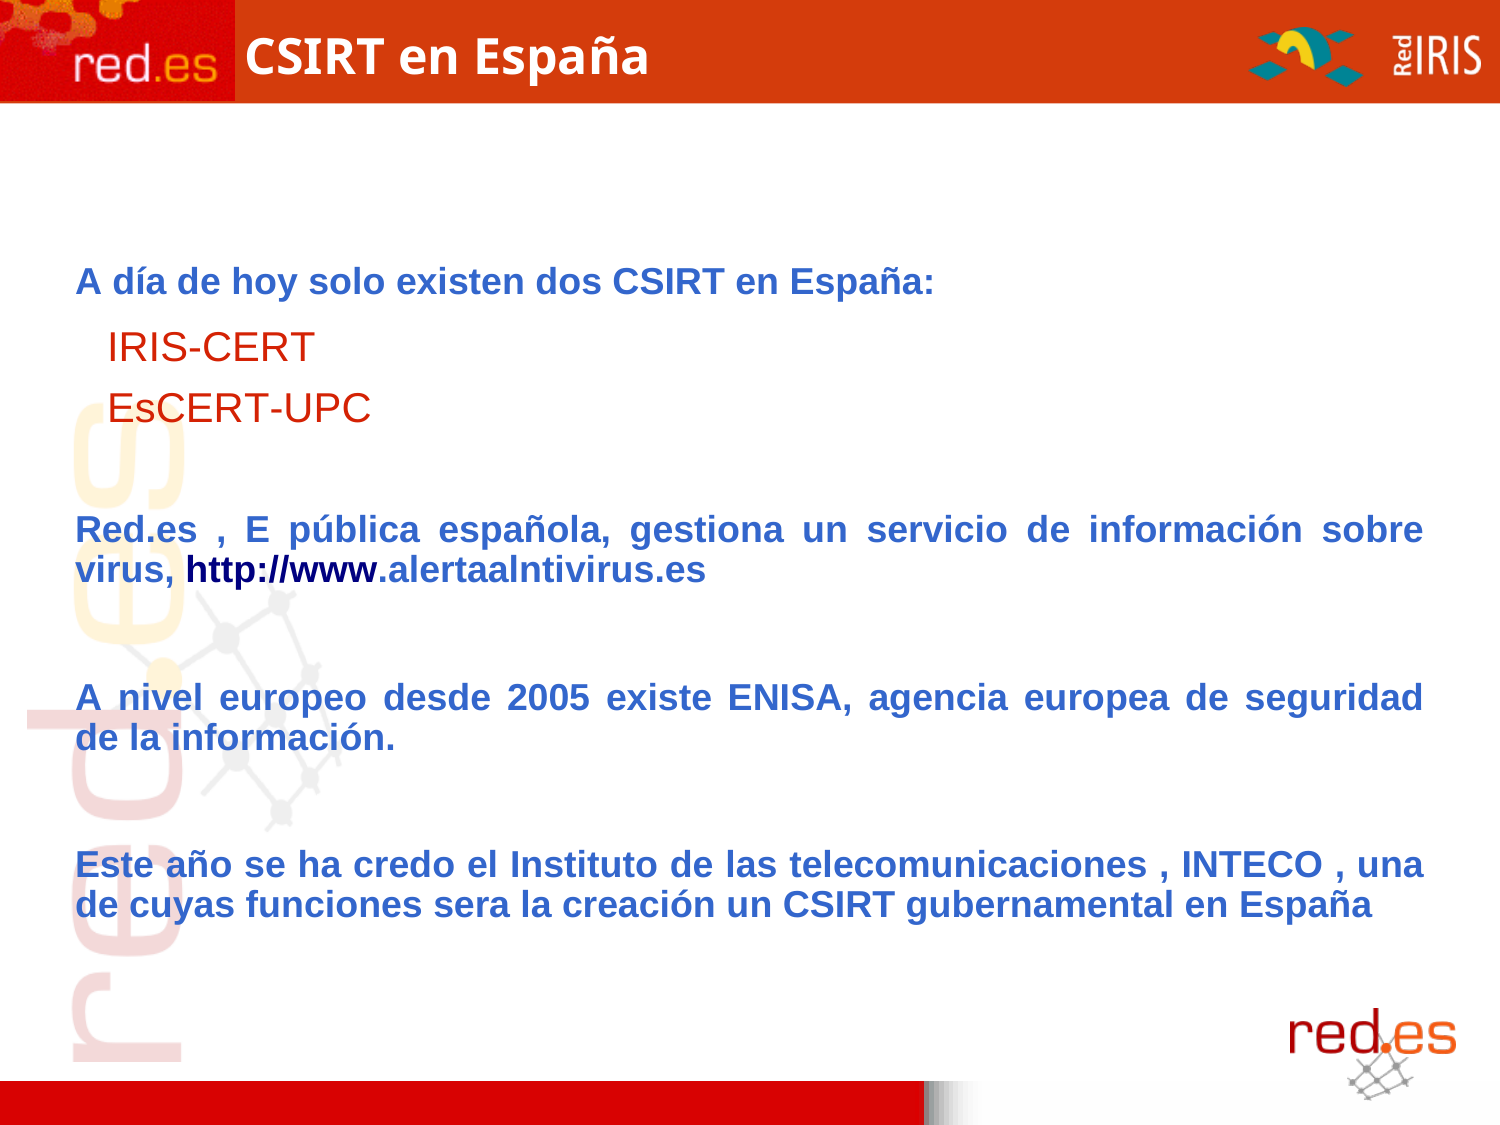

# CSIRT en España
A día de hoy solo existen dos CSIRT en España:
IRIS-CERT
EsCERT-UPC
Red.es , E pública española, gestiona un servicio de información sobre virus, http://www.alertaalntivirus.es
A nivel europeo desde 2005 existe ENISA, agencia europea de seguridad de la información.
Este año se ha credo el Instituto de las telecomunicaciones , INTECO , una de cuyas funciones sera la creación un CSIRT gubernamental en España